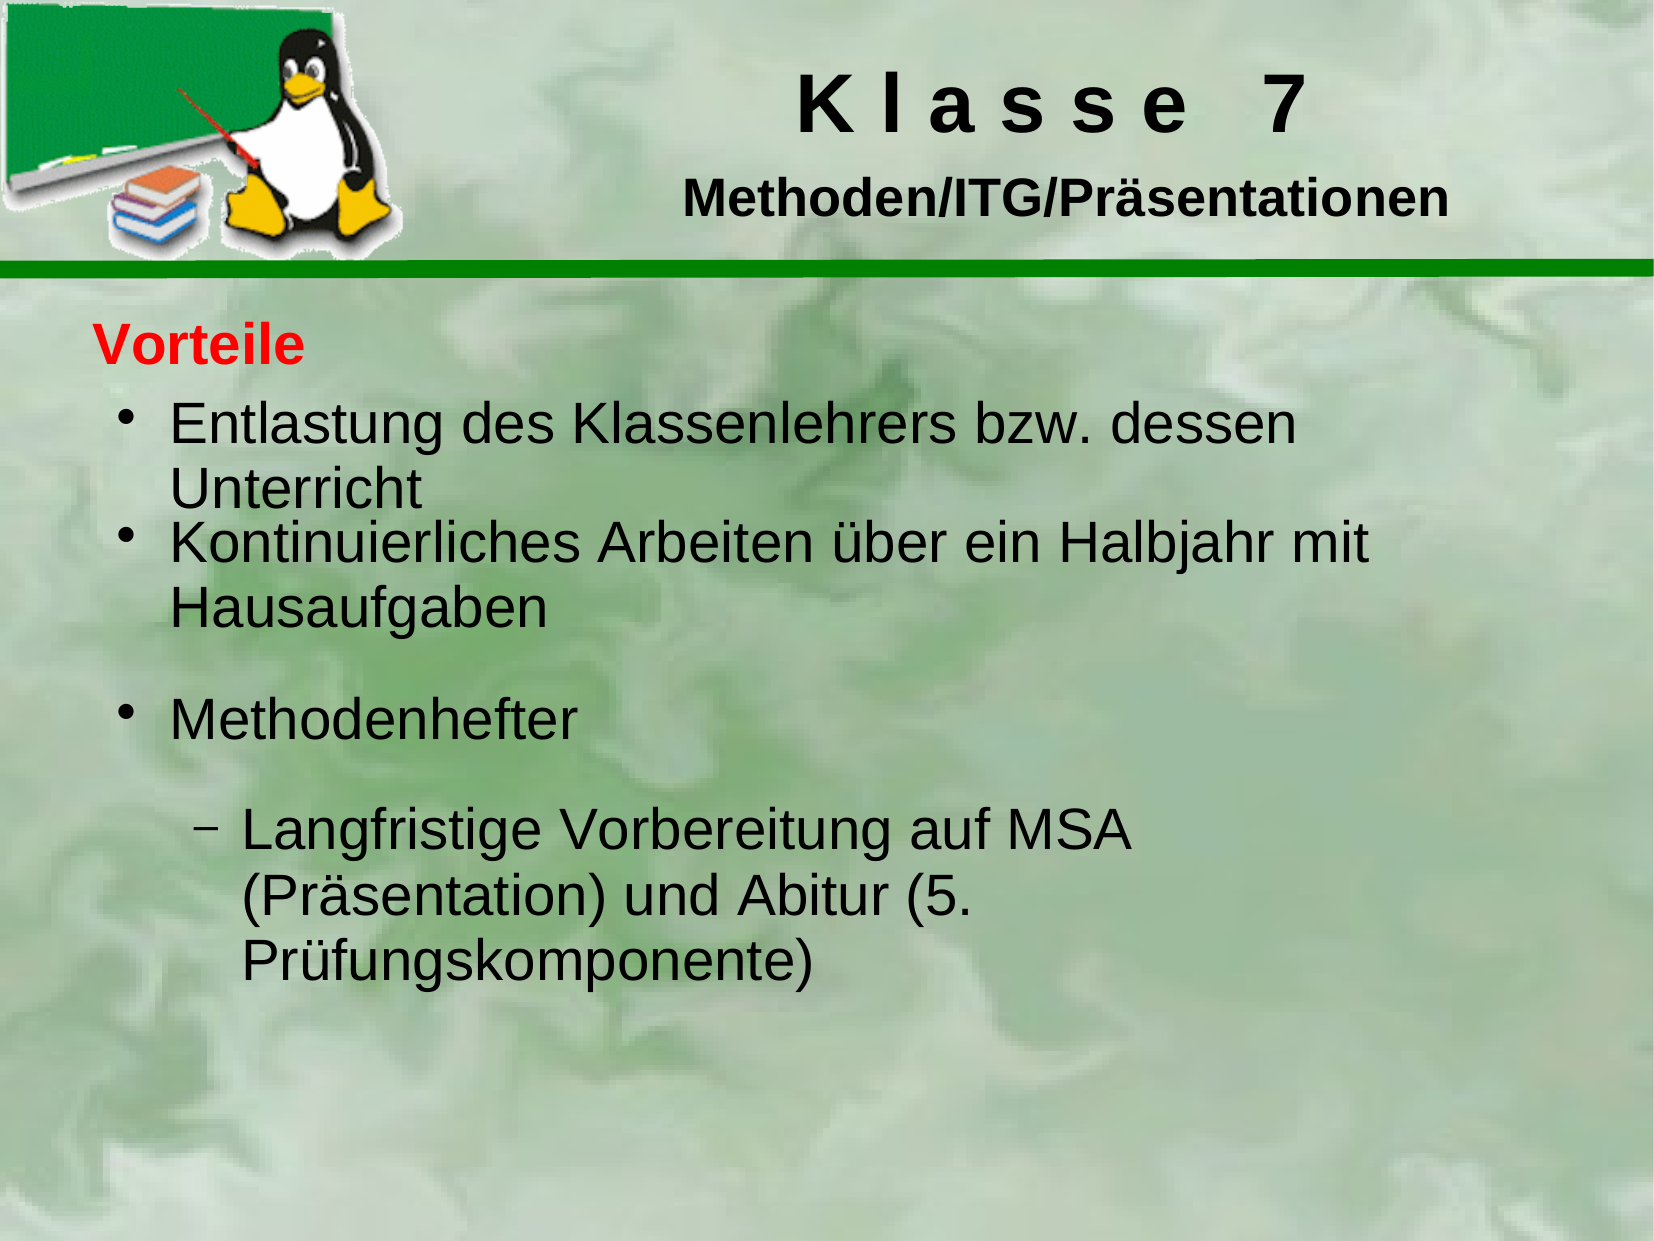

# Klasse 7
Methoden/ITG/Präsentationen
Vorteile
Entlastung des Klassenlehrers bzw. dessen Unterricht
Kontinuierliches Arbeiten über ein Halbjahr mit Hausaufgaben
Methodenhefter
Langfristige Vorbereitung auf MSA (Präsentation) und Abitur (5. Prüfungskomponente)